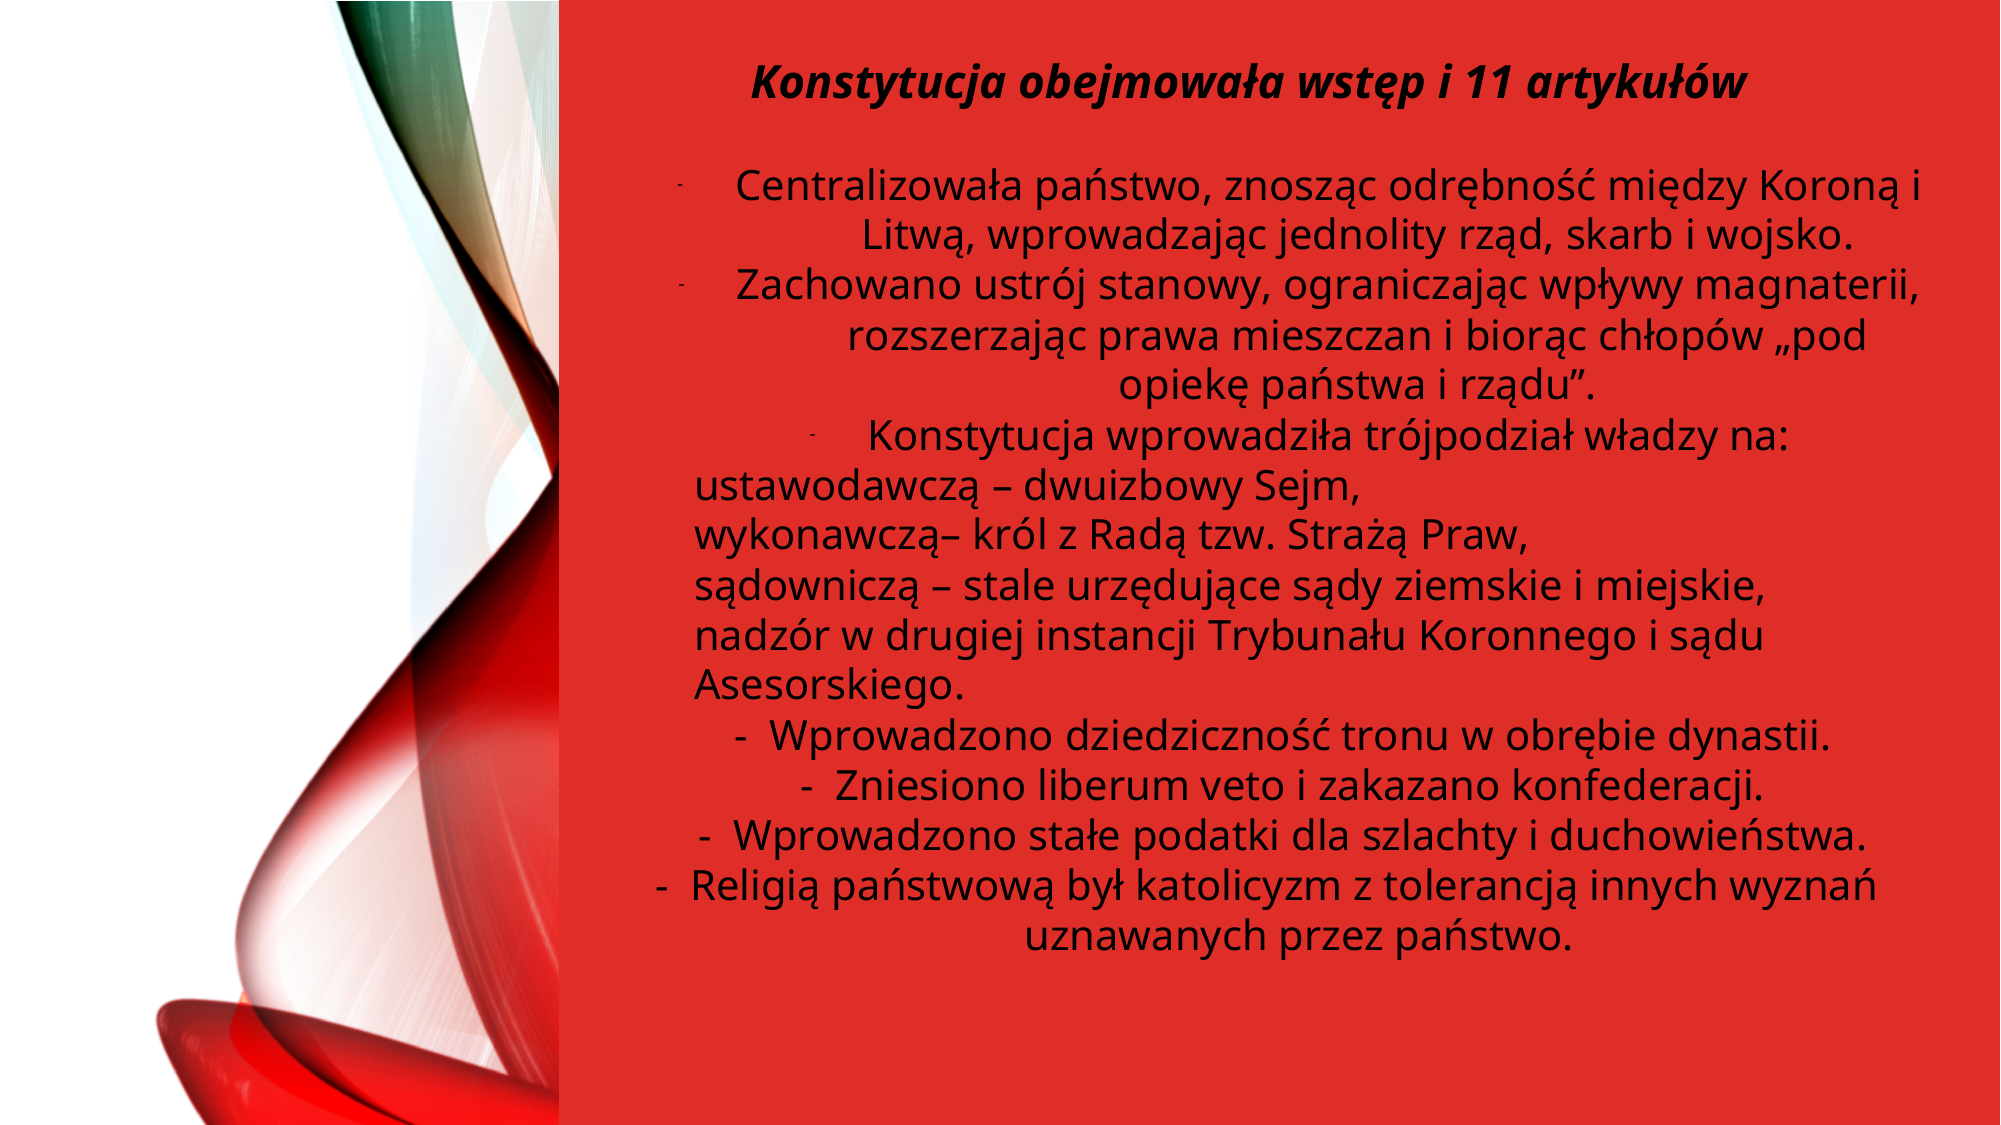

Konstytucja obejmowała wstęp i 11 artykułów
Centralizowała państwo, znosząc odrębność między Koroną i Litwą, wprowadzając jednolity rząd, skarb i wojsko.
Zachowano ustrój stanowy, ograniczając wpływy magnaterii, rozszerzając prawa mieszczan i biorąc chłopów „pod opiekę państwa i rządu”.
Konstytucja wprowadziła trójpodział władzy na:
 ustawodawczą – dwuizbowy Sejm,
 wykonawczą– król z Radą tzw. Strażą Praw,
 sądowniczą – stale urzędujące sądy ziemskie i miejskie,
 nadzór w drugiej instancji Trybunału Koronnego i sądu
 Asesorskiego.
- Wprowadzono dziedziczność tronu w obrębie dynastii.
- Zniesiono liberum veto i zakazano konfederacji.
- Wprowadzono stałe podatki dla szlachty i duchowieństwa.
- Religią państwową był katolicyzm z tolerancją innych wyznań
 uznawanych przez państwo.